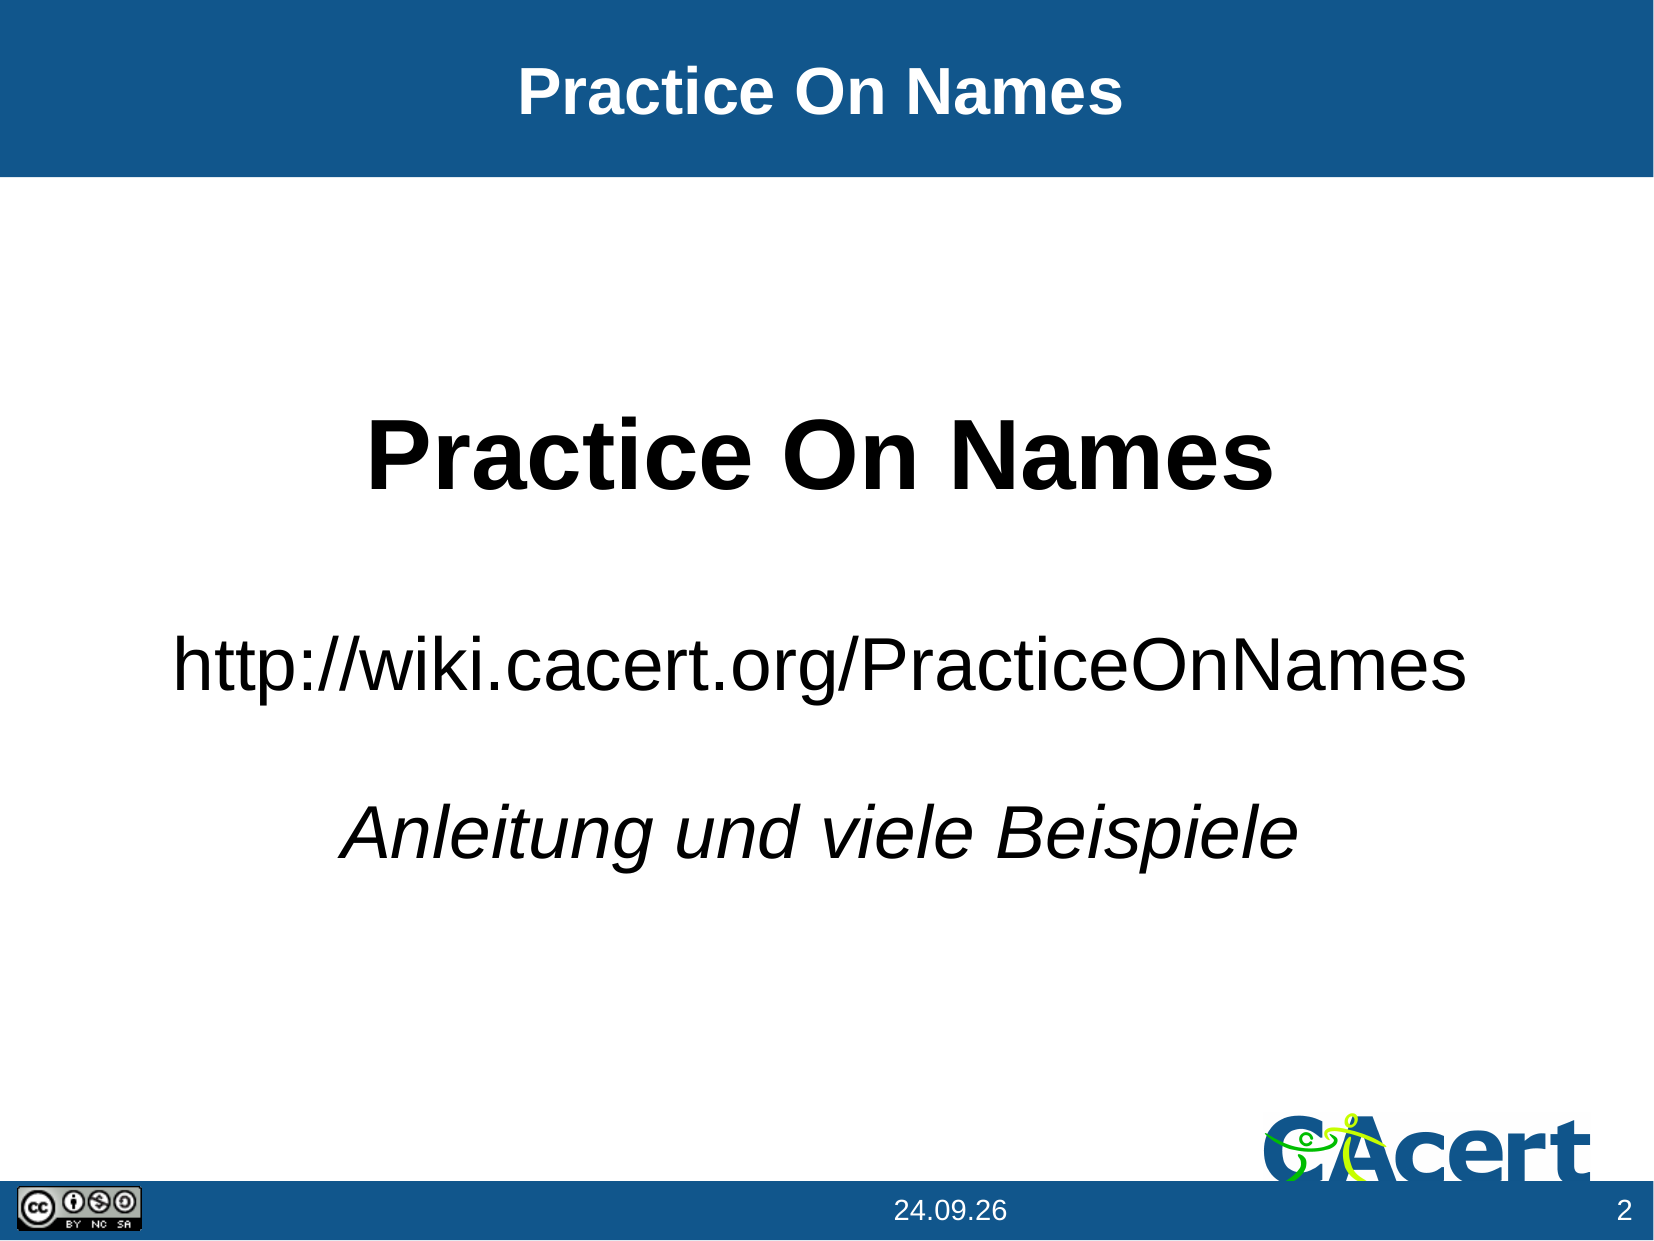

# Practice On Names
Practice On Names
http://wiki.cacert.org/PracticeOnNames
Anleitung und viele Beispiele